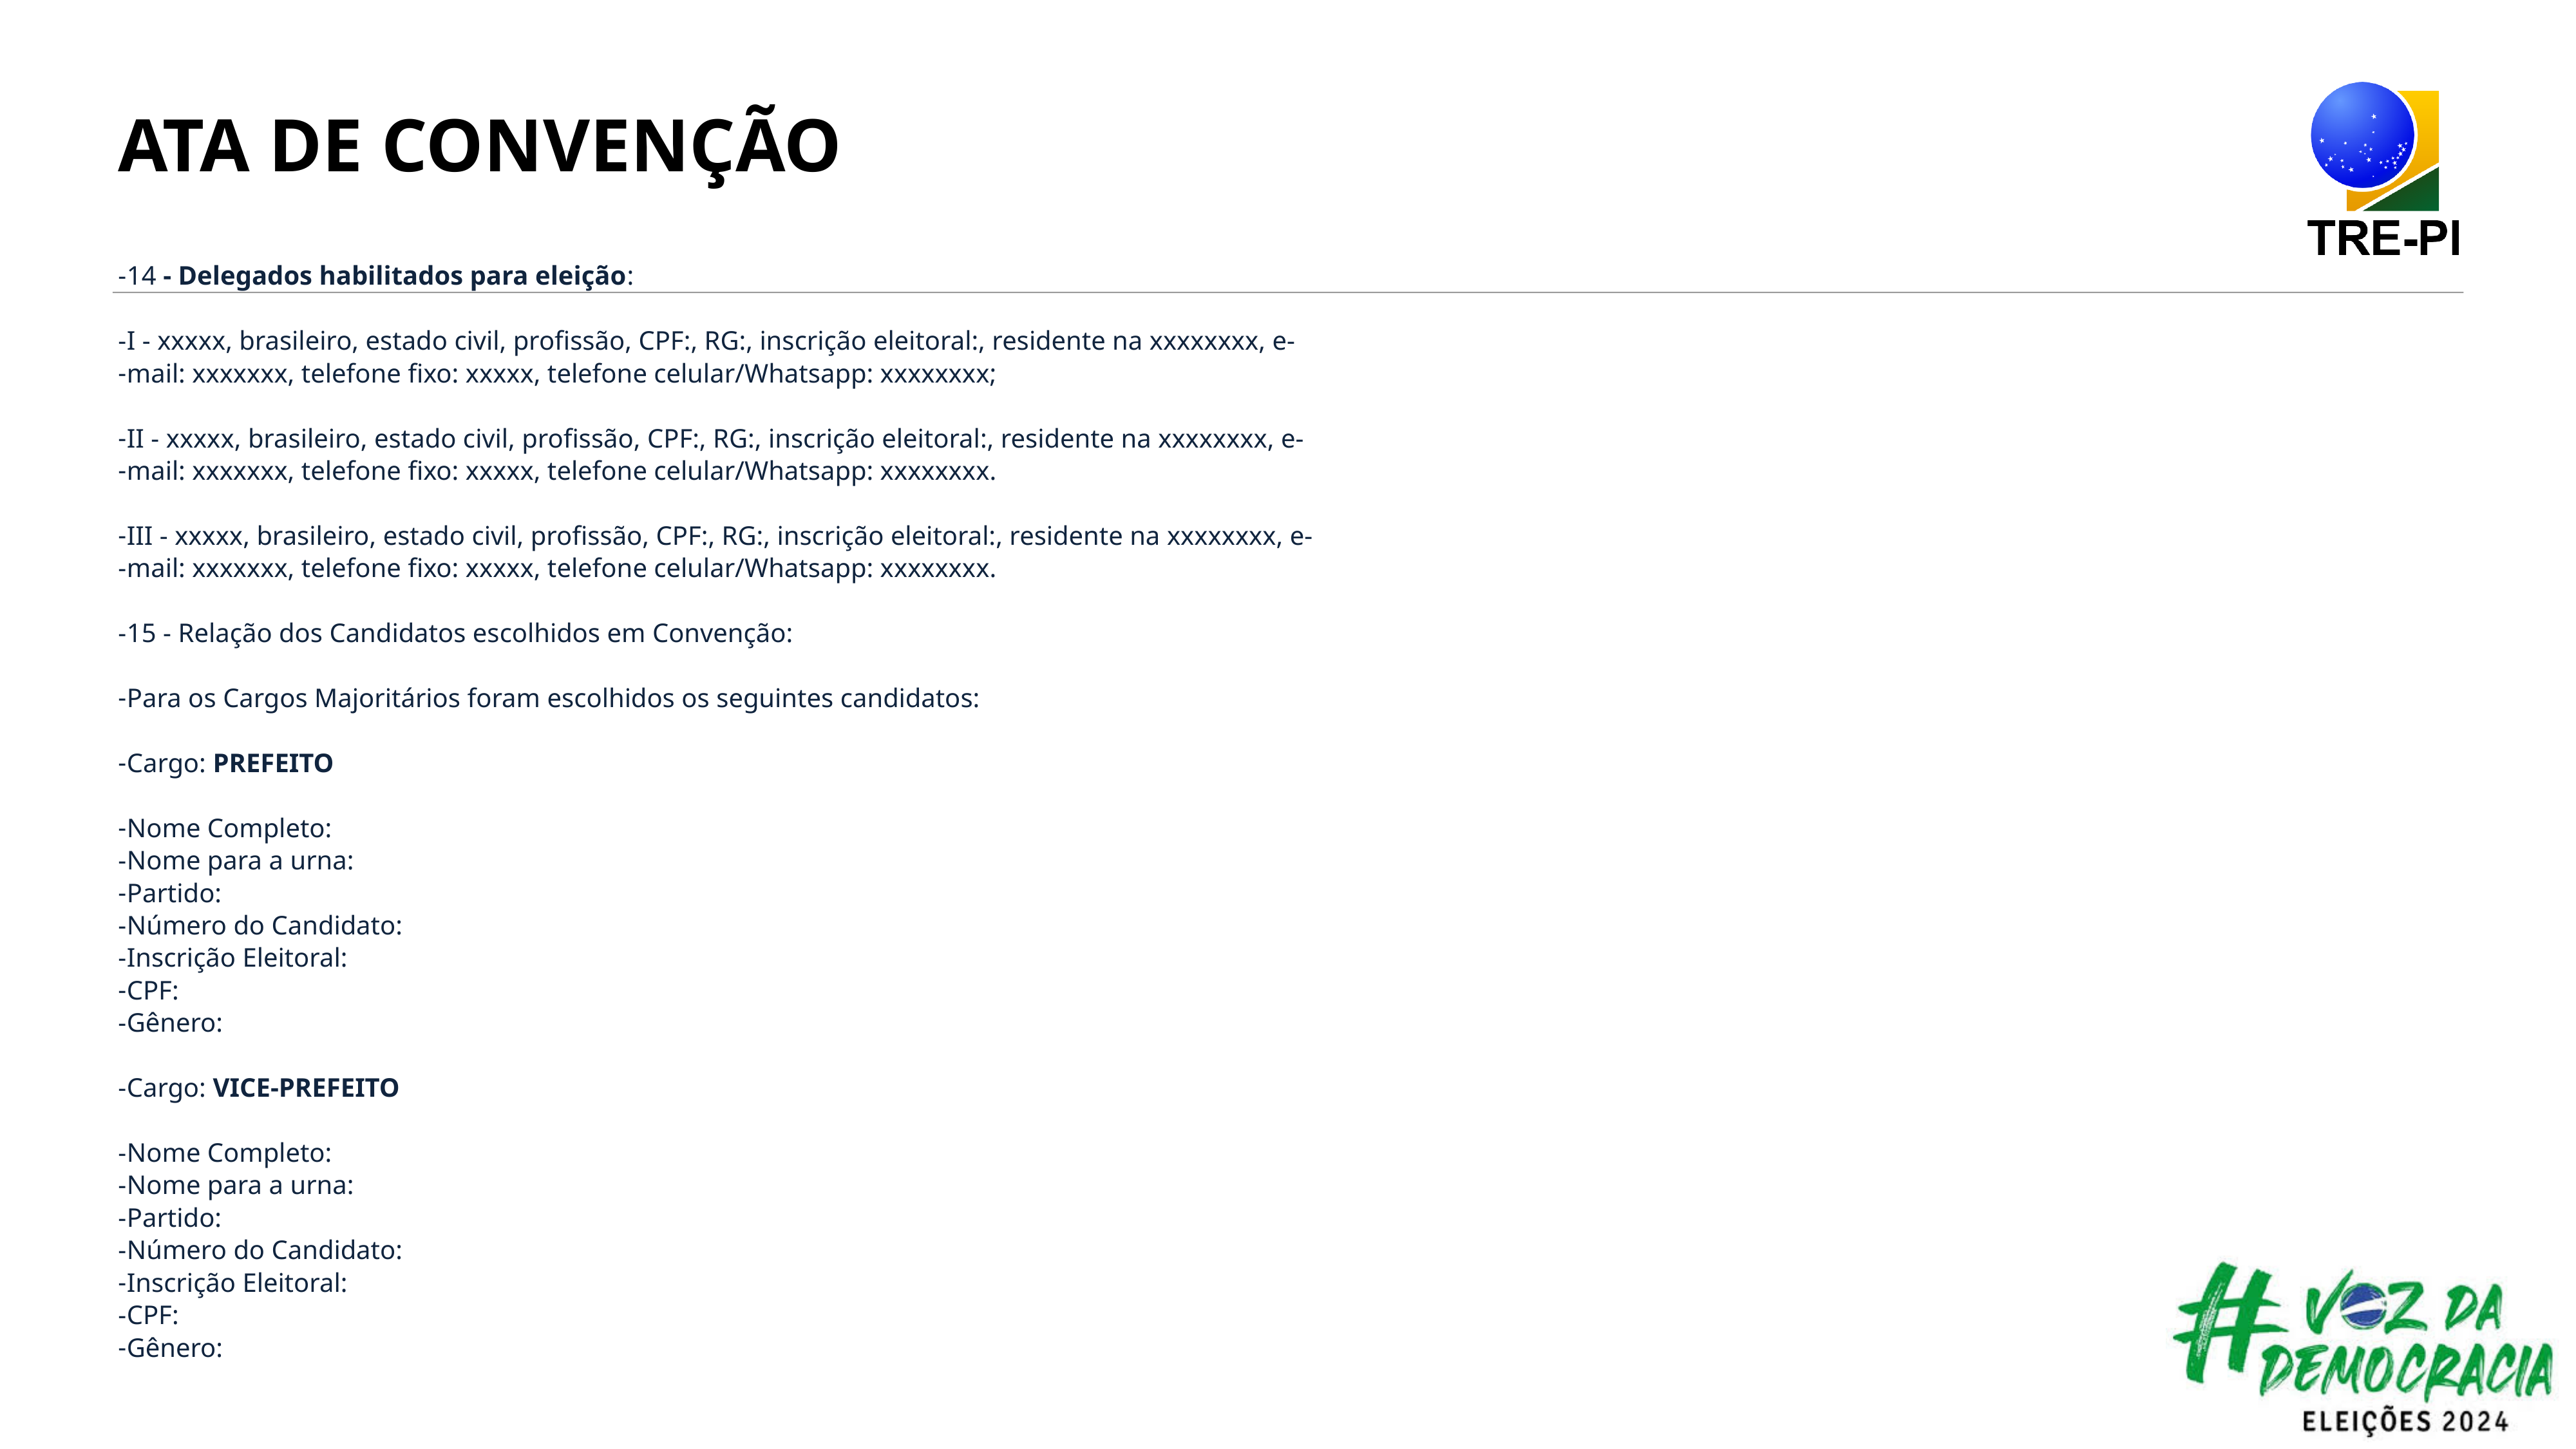

# ATA DE CONVENÇÃO
14 - Delegados habilitados para eleição:
I - xxxxx, brasileiro, estado civil, profissão, CPF:, RG:, inscrição eleitoral:, residente na xxxxxxxx, e-
mail: xxxxxxx, telefone fixo: xxxxx, telefone celular/Whatsapp: xxxxxxxx;
II - xxxxx, brasileiro, estado civil, profissão, CPF:, RG:, inscrição eleitoral:, residente na xxxxxxxx, e-
mail: xxxxxxx, telefone fixo: xxxxx, telefone celular/Whatsapp: xxxxxxxx.
III - xxxxx, brasileiro, estado civil, profissão, CPF:, RG:, inscrição eleitoral:, residente na xxxxxxxx, e-
mail: xxxxxxx, telefone fixo: xxxxx, telefone celular/Whatsapp: xxxxxxxx.
15 - Relação dos Candidatos escolhidos em Convenção:
Para os Cargos Majoritários foram escolhidos os seguintes candidatos:
Cargo: PREFEITO
Nome Completo:
Nome para a urna:
Partido:
Número do Candidato:
Inscrição Eleitoral:
CPF:
Gênero:
Cargo: VICE-PREFEITO
Nome Completo:
Nome para a urna:
Partido:
Número do Candidato:
Inscrição Eleitoral:
CPF:
Gênero: